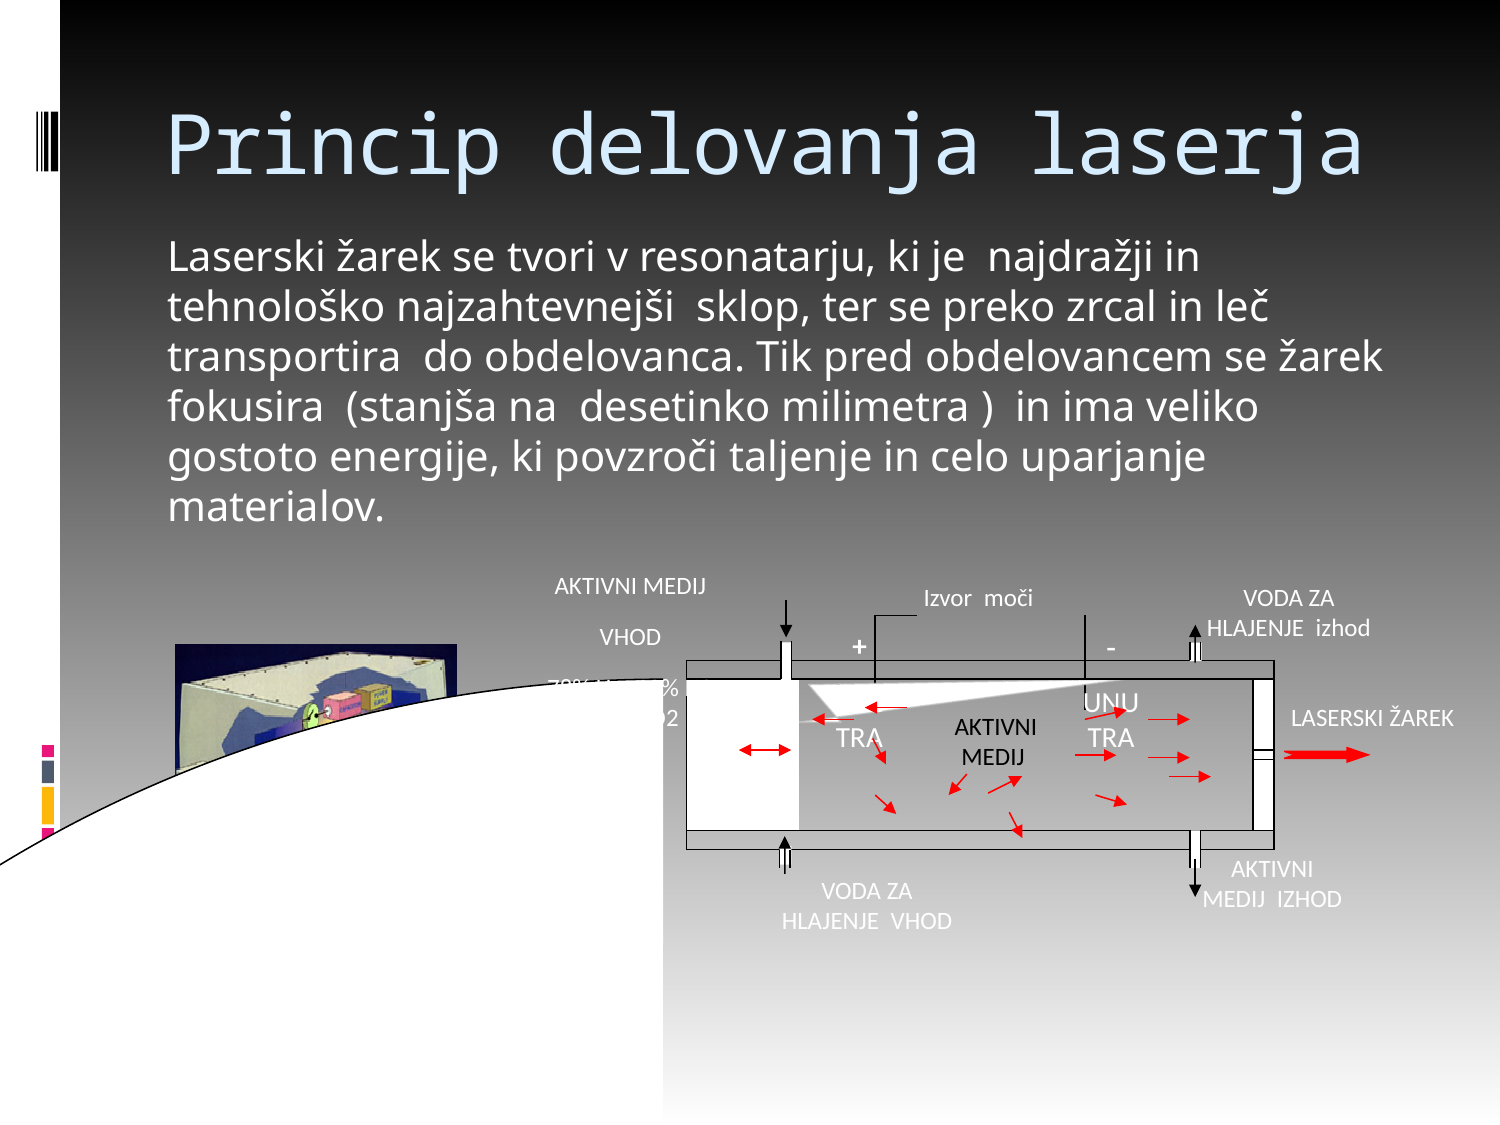

# Princip delovanja laserja
Laserski žarek se tvori v resonatarju, ki je najdražji in tehnološko najzahtevnejši sklop, ter se preko zrcal in leč transportira do obdelovanca. Tik pred obdelovancem se žarek fokusira (stanjša na desetinko milimetra ) in ima veliko gostoto energije, ki povzroči taljenje in celo uparjanje materialov.
AKTIVNI MEDIJ
VHOD
78% He, 12% H2, 10% CO2
Izvor moči
VODA ZA HLAJENJE izhod
+
UNUTRA
-
UNUTRA
LASERSKI ŽAREK
AKTIVNI MEDIJ IZHOD
VODA ZA HLAJENJE VHOD
AKTIVNI MEDIJ
Resonator